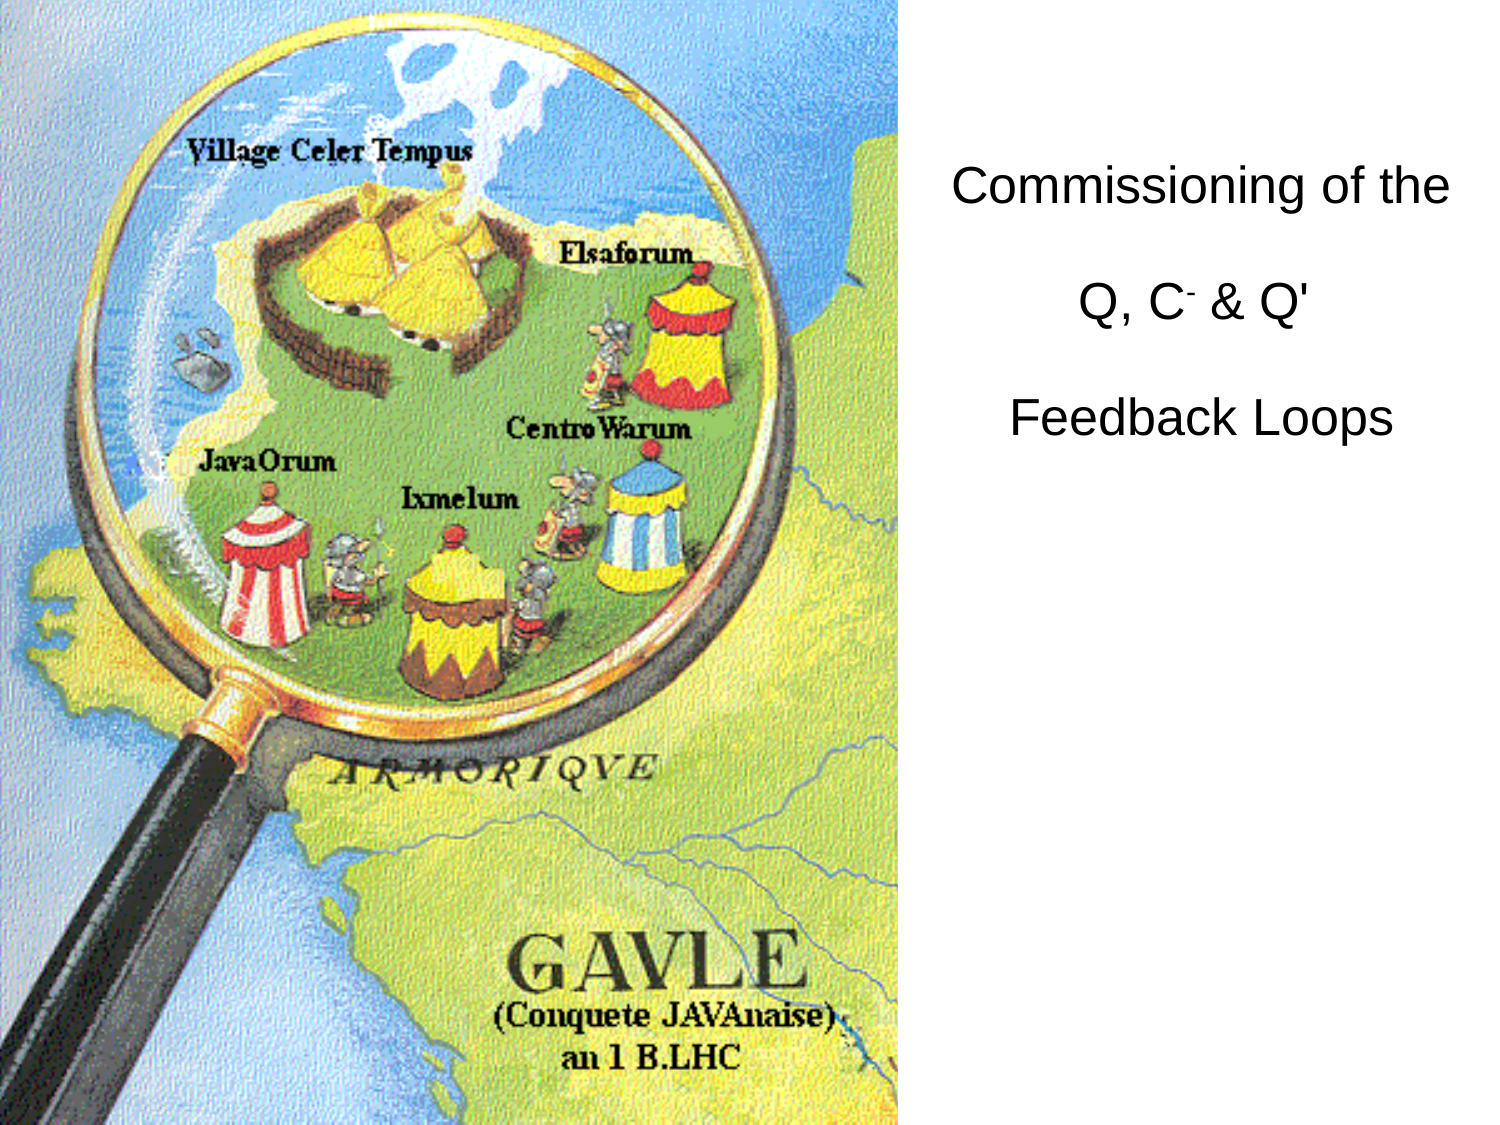

Commissioning of the
Q, C- & Q'
Feedback Loops